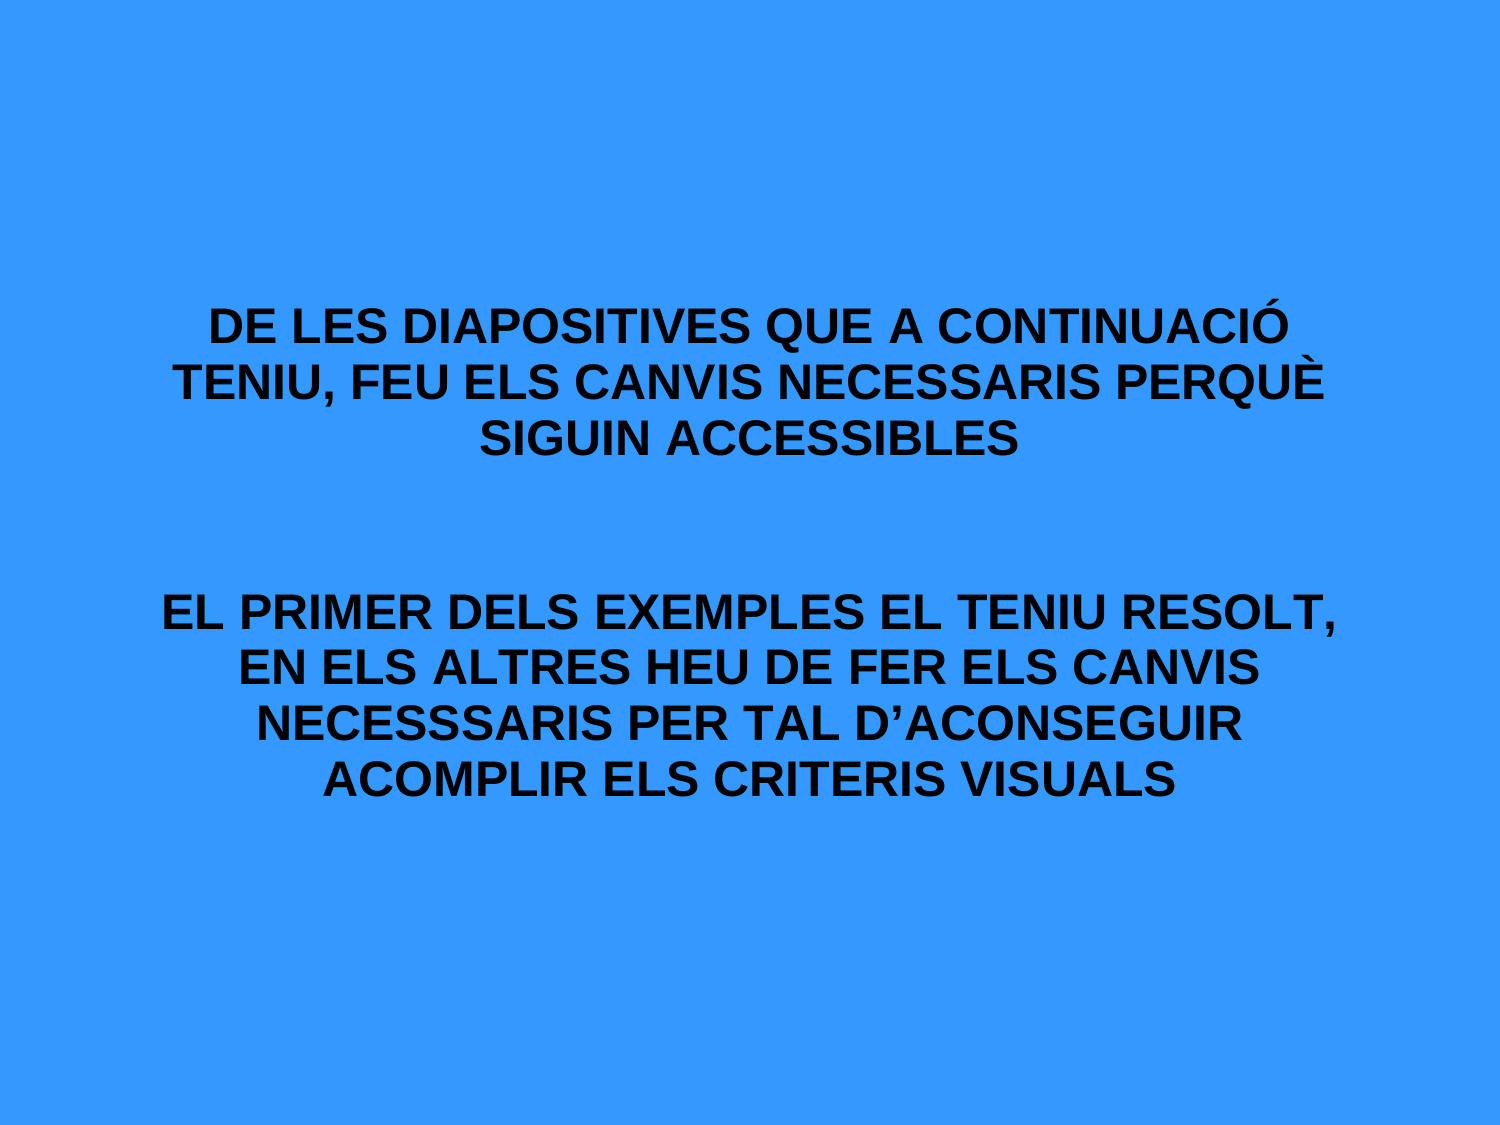

DE LES DIAPOSITIVES QUE A CONTINUACIÓ TENIU, FEU ELS CANVIS NECESSARIS PERQUÈ SIGUIN ACCESSIBLES
EL PRIMER DELS EXEMPLES EL TENIU RESOLT, EN ELS ALTRES HEU DE FER ELS CANVIS NECESSSARIS PER TAL D’ACONSEGUIR ACOMPLIR ELS CRITERIS VISUALS